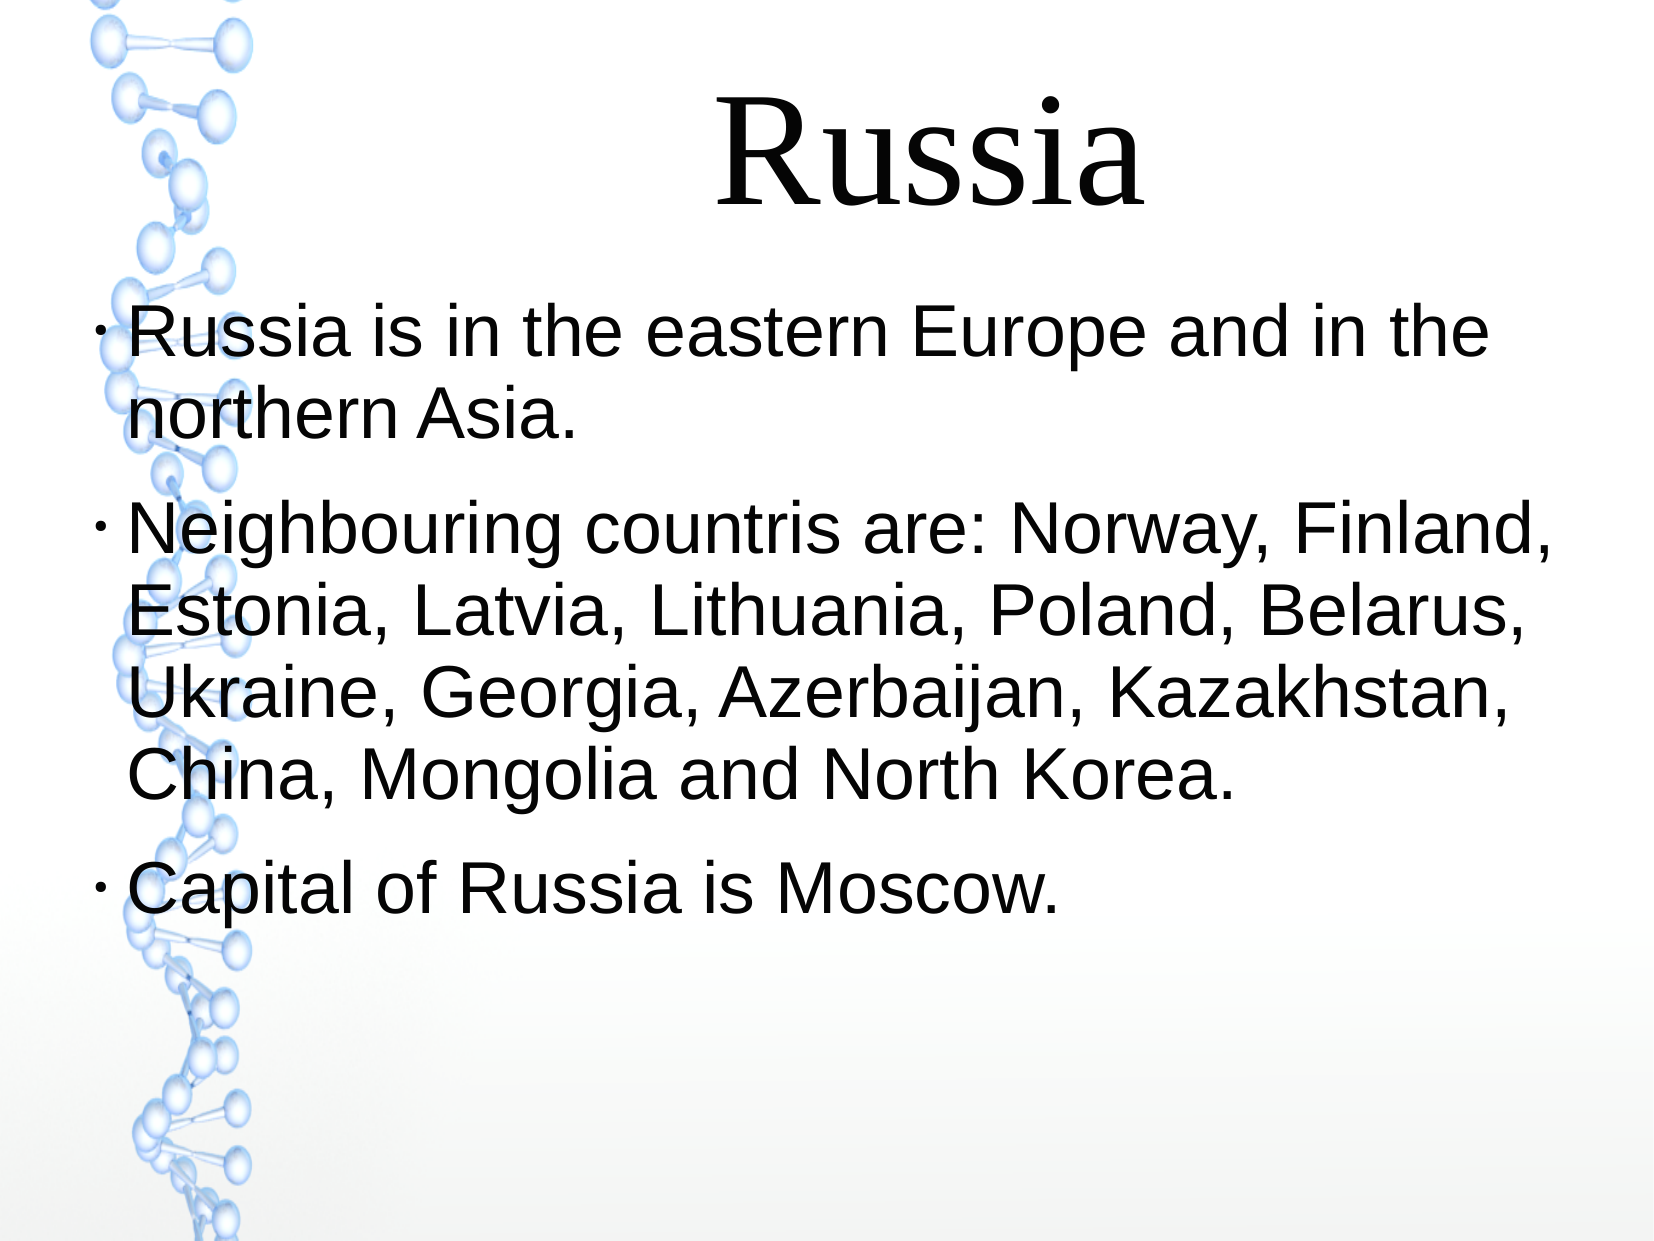

# Russia
Russia is in the eastern Europe and in the northern Asia.
Neighbouring countris are: Norway, Finland, Estonia, Latvia, Lithuania, Poland, Belarus, Ukraine, Georgia, Azerbaijan, Kazakhstan, China, Mongolia and North Korea.
Capital of Russia is Moscow.